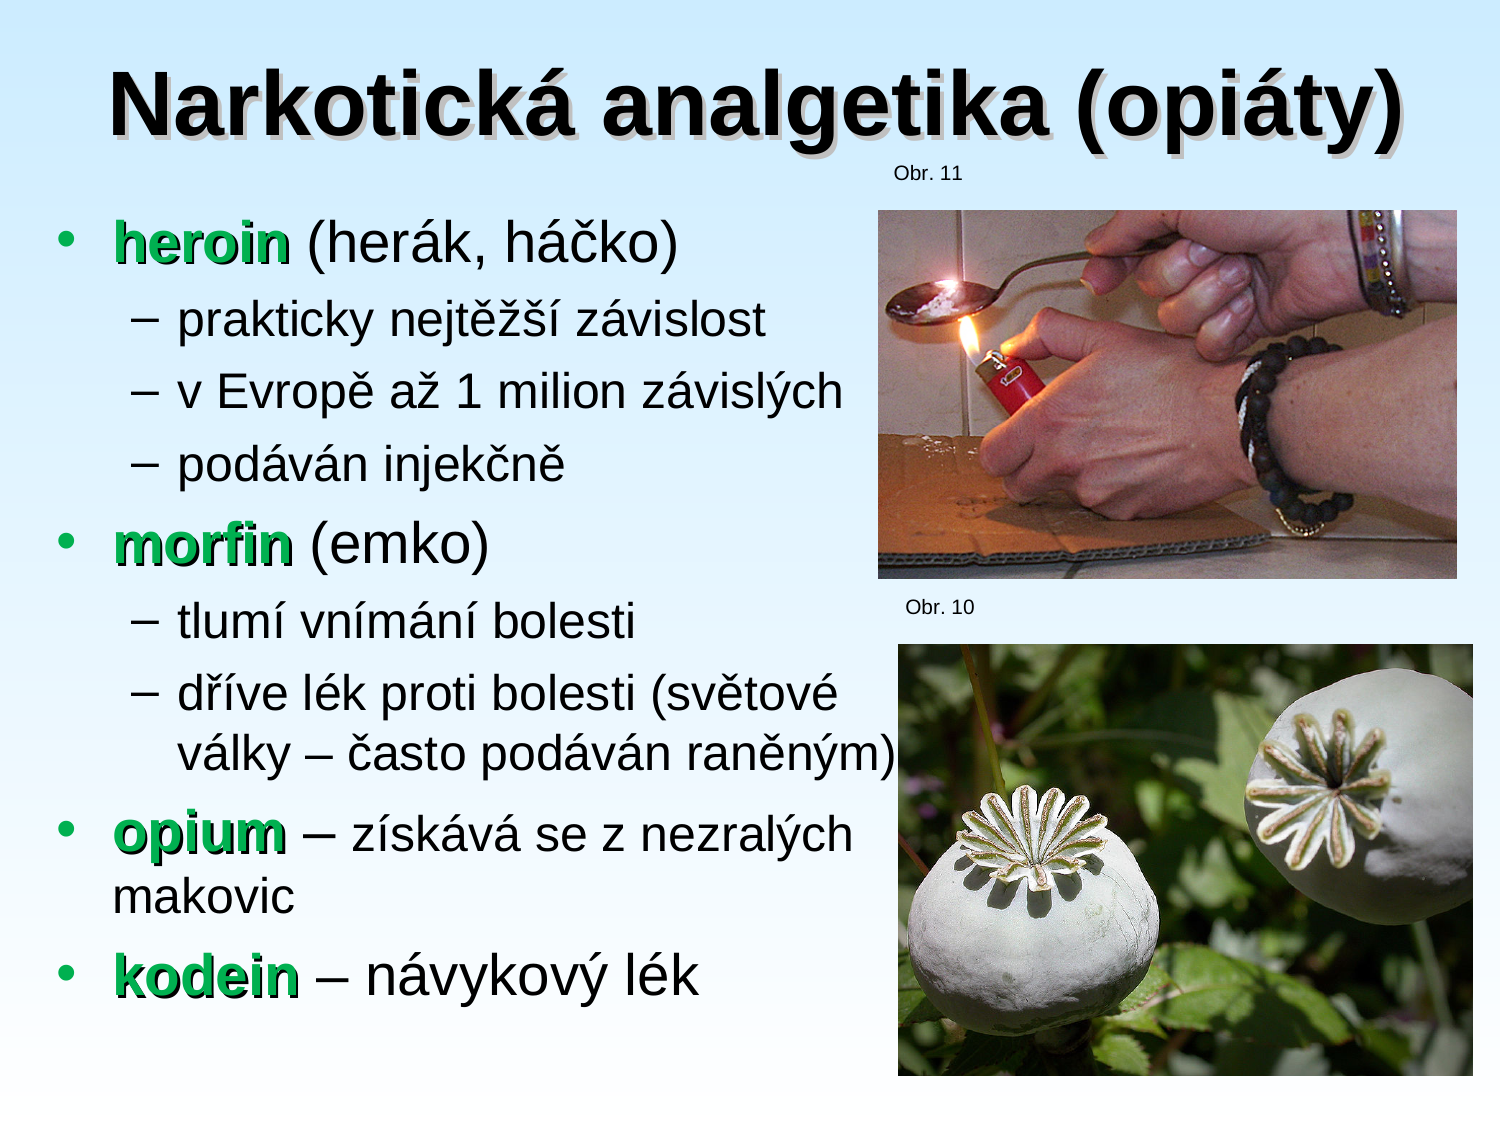

# Narkotická analgetika (opiáty)
Obr. 11
heroin (herák, háčko)
prakticky nejtěžší závislost
v Evropě až 1 milion závislých
podáván injekčně
morfin (emko)
tlumí vnímání bolesti
dříve lék proti bolesti (světové války – často podáván raněným)
opium – získává se z nezralých makovic
kodein – návykový lék
Obr. 10